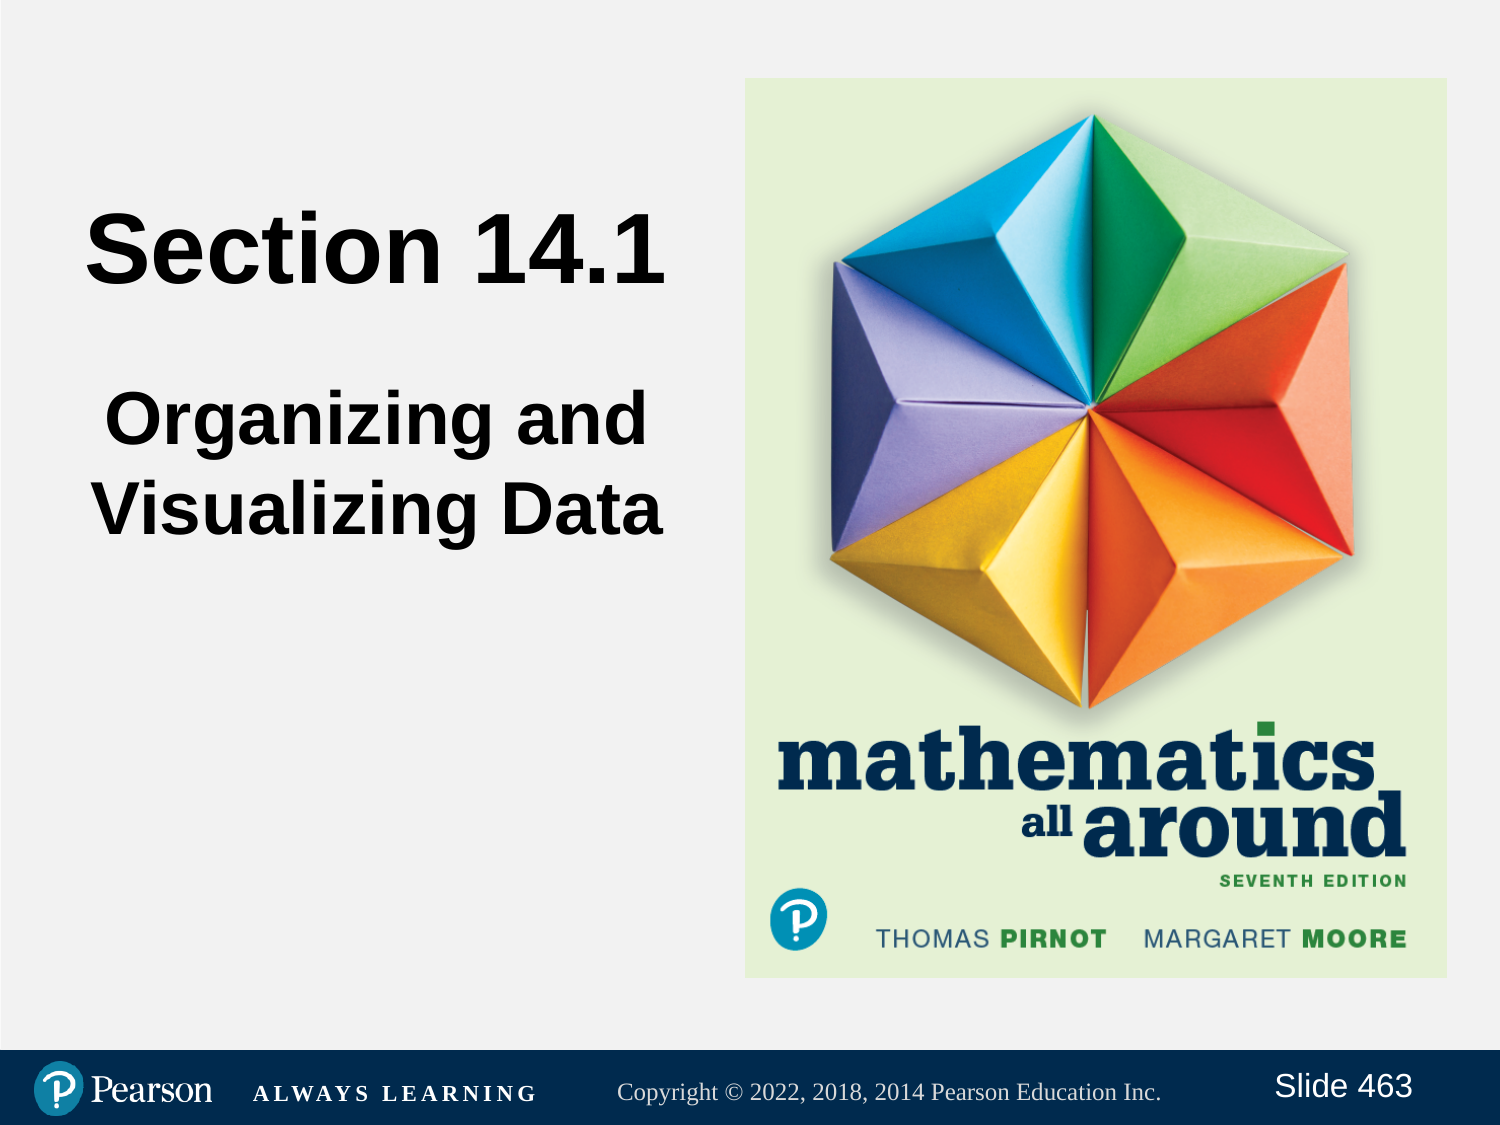

Section 14.1
# Organizing and Visualizing Data